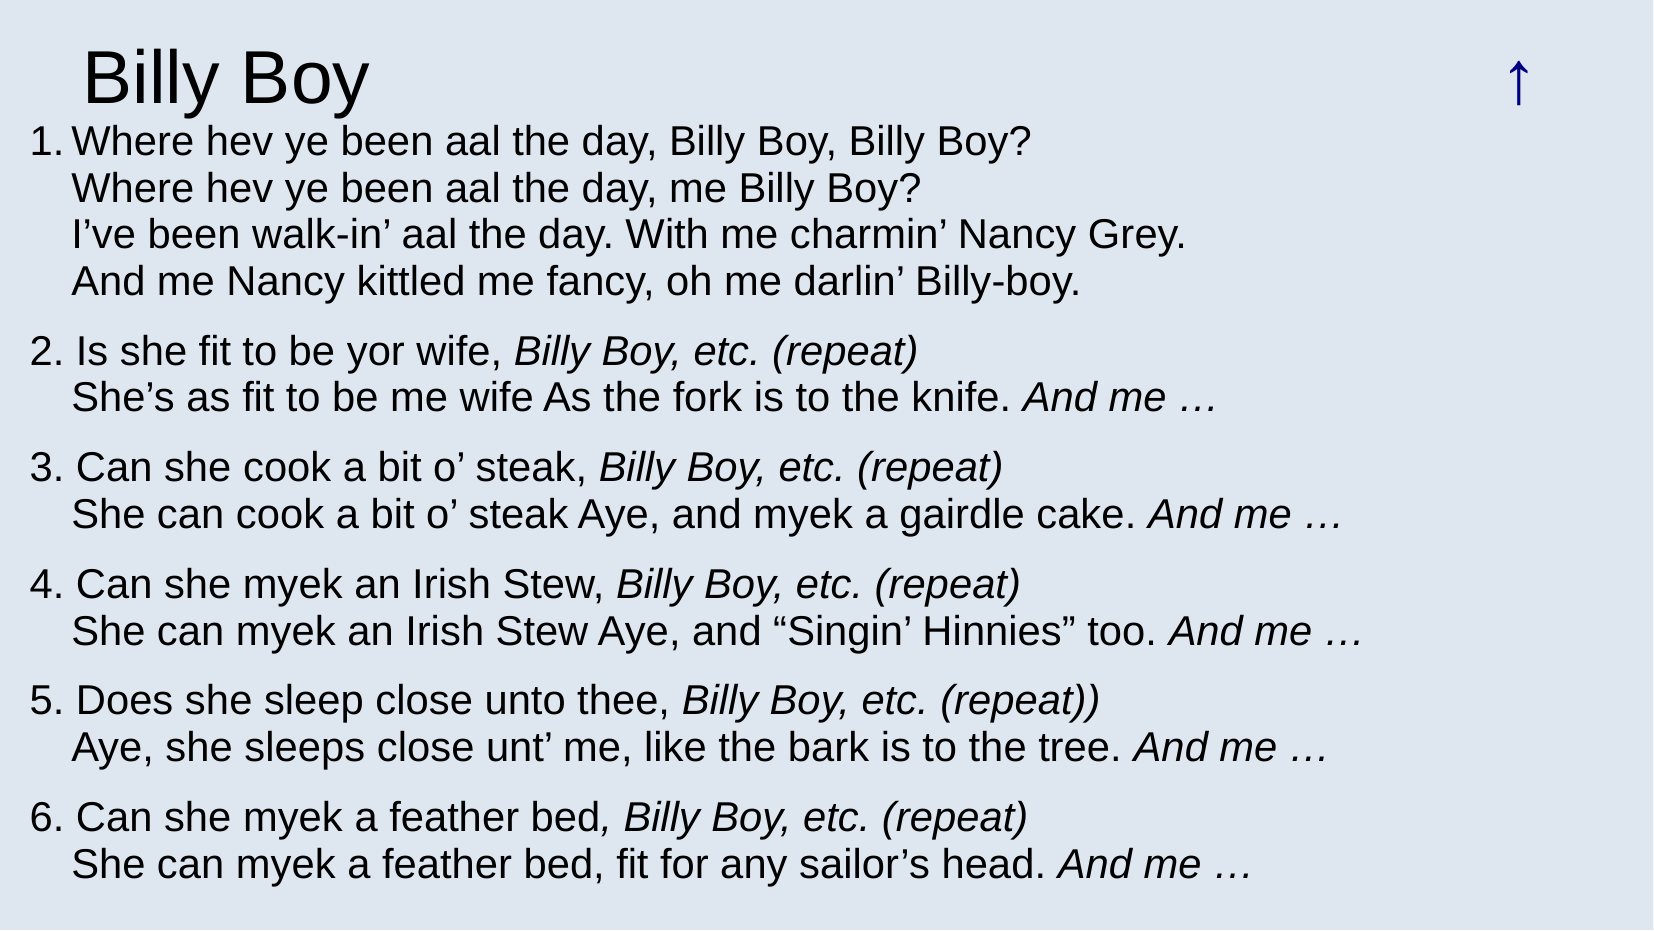

# Billy Boy	↑
1.	Where hev ye been aal the day, Billy Boy, Billy Boy?
	Where hev ye been aal the day, me Billy Boy?
	I’ve been walk-in’ aal the day. With me charmin’ Nancy Grey.
	And me Nancy kittled me fancy, oh me darlin’ Billy-boy.
2. Is she fit to be yor wife, Billy Boy, etc. (repeat)
	She’s as fit to be me wife As the fork is to the knife. And me …
3. Can she cook a bit o’ steak, Billy Boy, etc. (repeat)
	She can cook a bit o’ steak Aye, and myek a gairdle cake. And me …
4. Can she myek an Irish Stew, Billy Boy, etc. (repeat)
	She can myek an Irish Stew Aye, and “Singin’ Hinnies” too. And me …
5. Does she sleep close unto thee, Billy Boy, etc. (repeat))
	Aye, she sleeps close unt’ me, like the bark is to the tree. And me …
6. Can she myek a feather bed, Billy Boy, etc. (repeat)
	She can myek a feather bed, fit for any sailor’s head. And me …